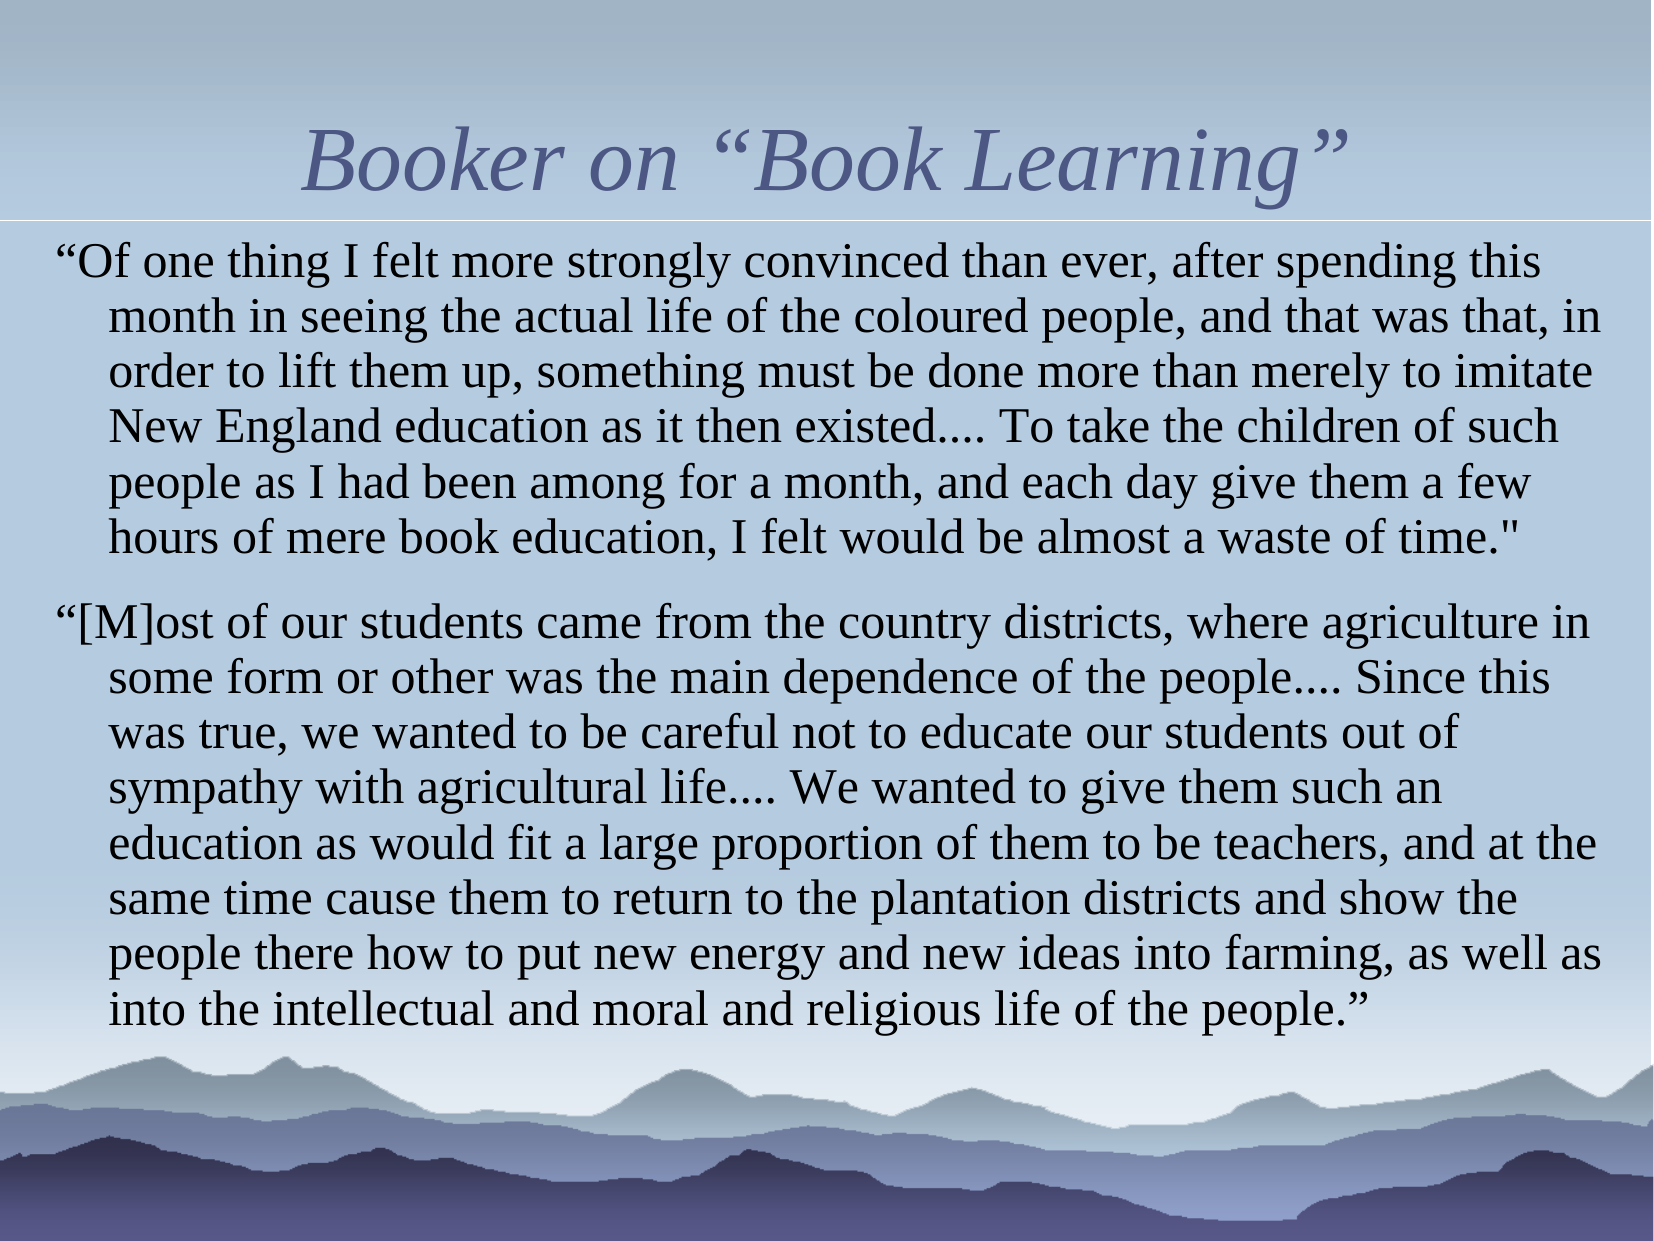

# Booker on “Book Learning”
“Of one thing I felt more strongly convinced than ever, after spending this month in seeing the actual life of the coloured people, and that was that, in order to lift them up, something must be done more than merely to imitate New England education as it then existed.... To take the children of such people as I had been among for a month, and each day give them a few hours of mere book education, I felt would be almost a waste of time."
“[M]ost of our students came from the country districts, where agriculture in some form or other was the main dependence of the people.... Since this was true, we wanted to be careful not to educate our students out of sympathy with agricultural life.... We wanted to give them such an education as would fit a large proportion of them to be teachers, and at the same time cause them to return to the plantation districts and show the people there how to put new energy and new ideas into farming, as well as into the intellectual and moral and religious life of the people.”